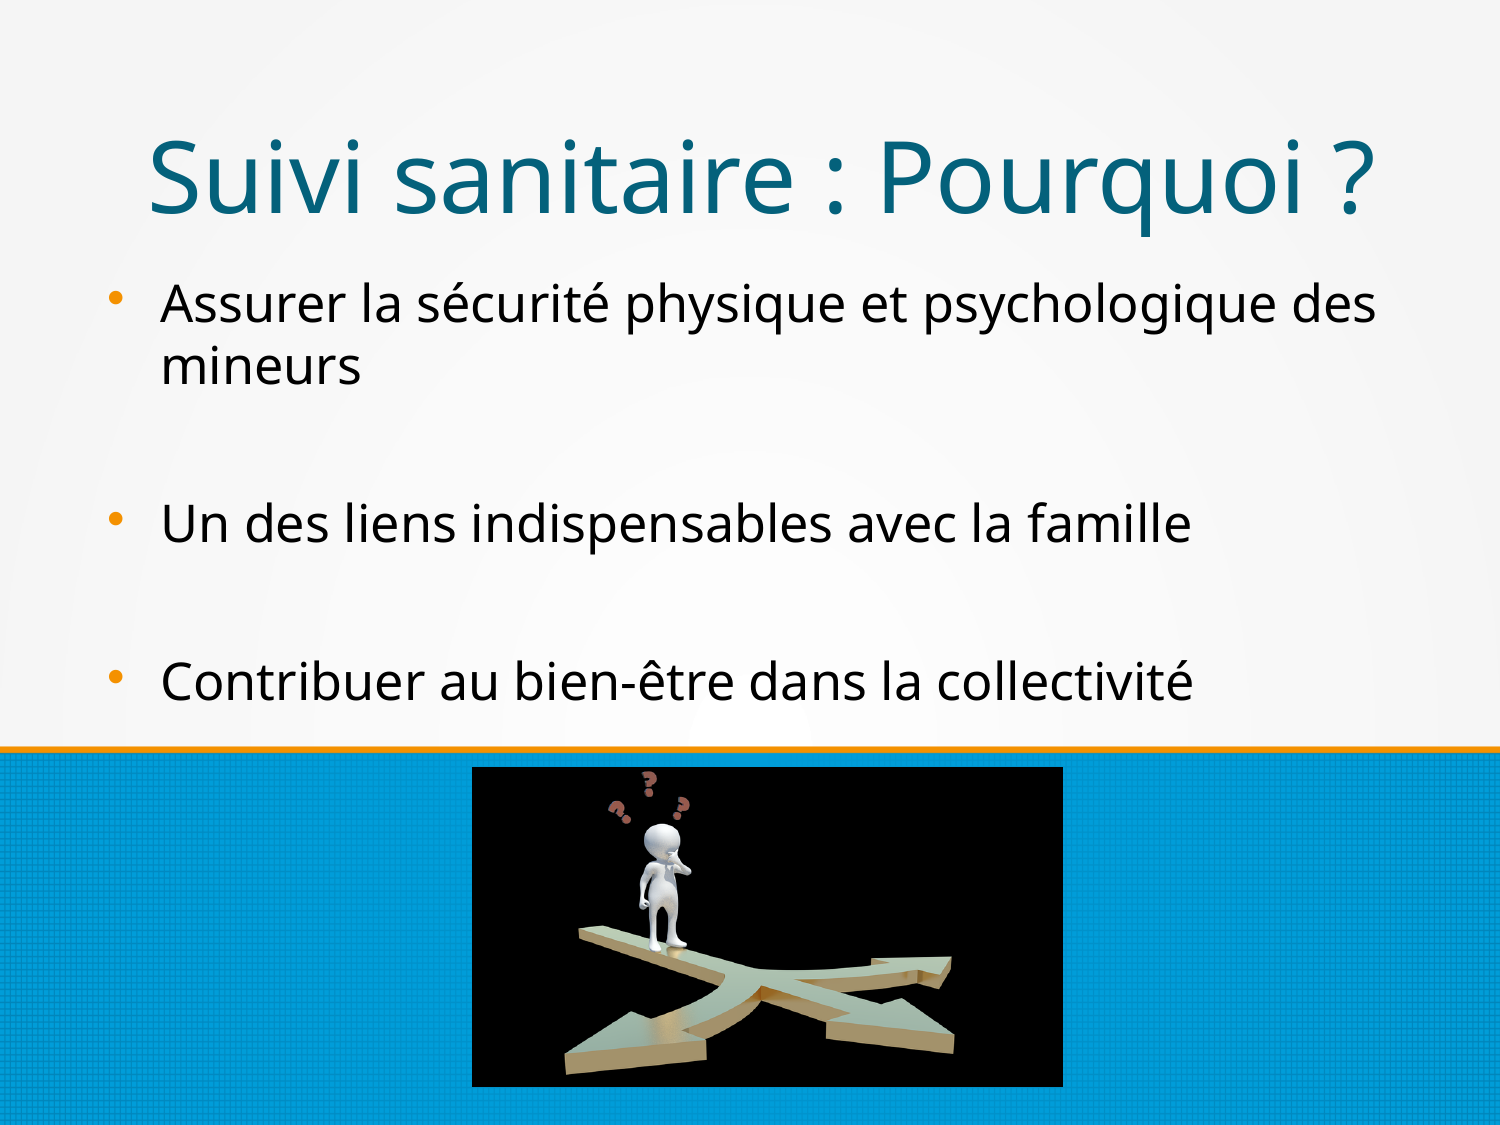

# Suivi sanitaire : Pourquoi ?
Assurer la sécurité physique et psychologique des mineurs
Un des liens indispensables avec la famille
Contribuer au bien-être dans la collectivité